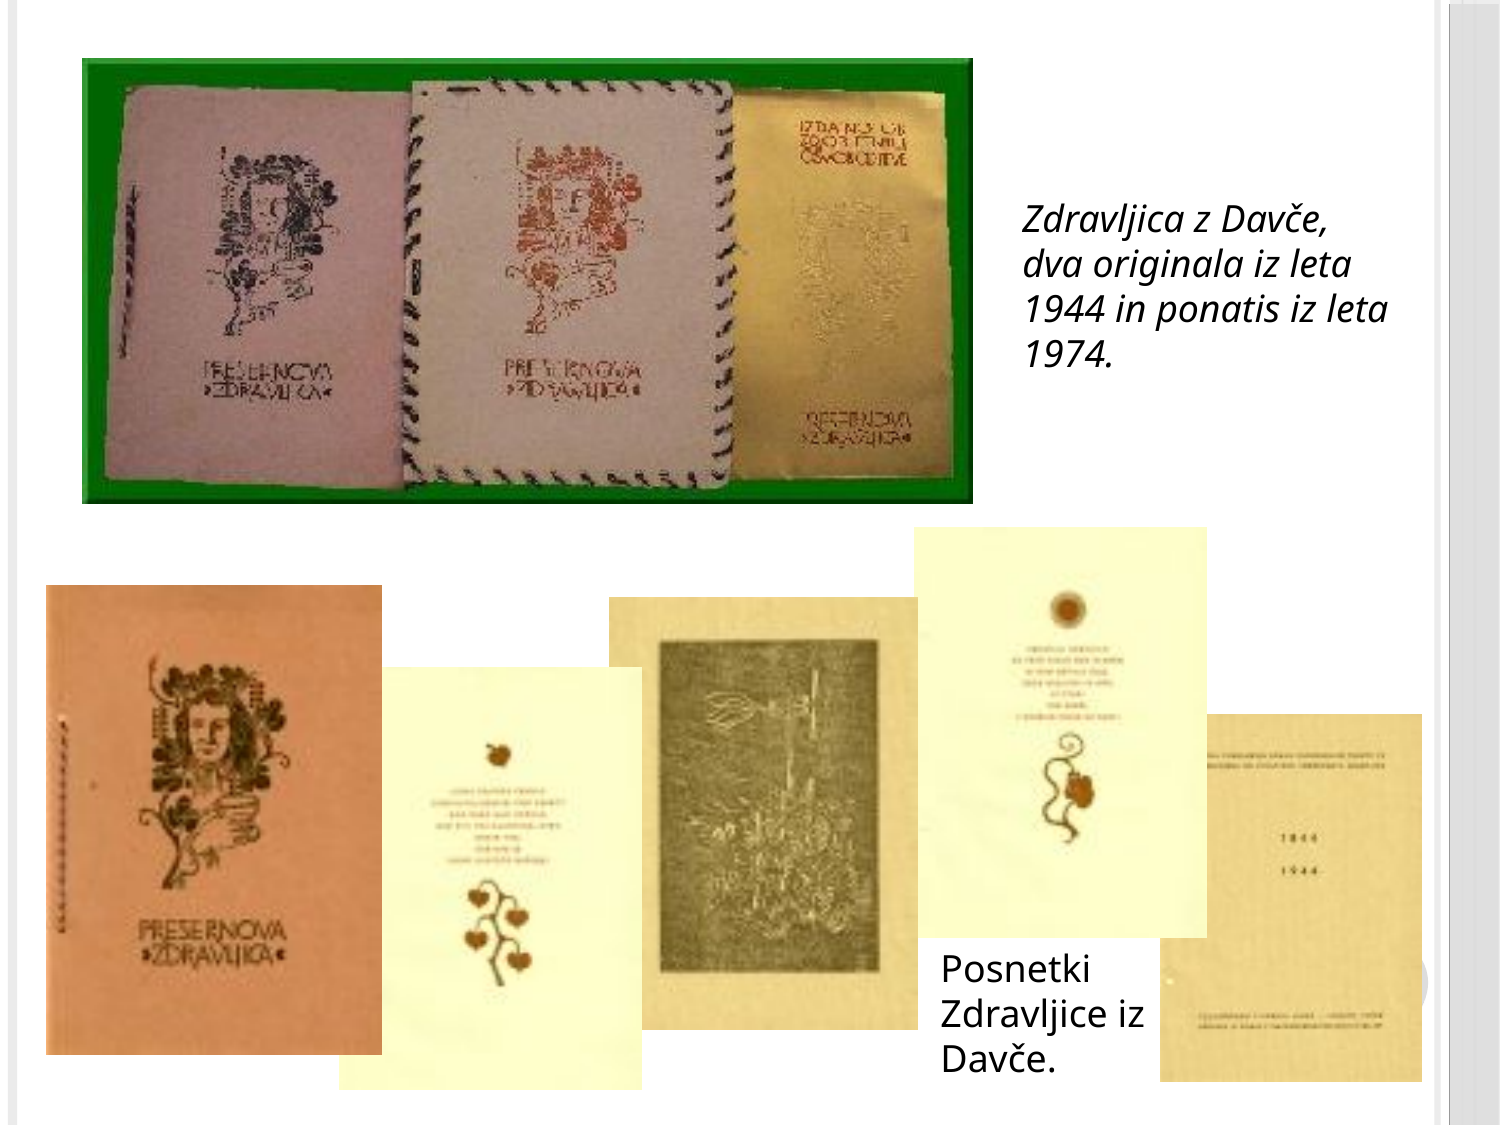

Zdravljica z Davče, dva originala iz leta 1944 in ponatis iz leta 1974.
Posnetki Zdravljice iz Davče.